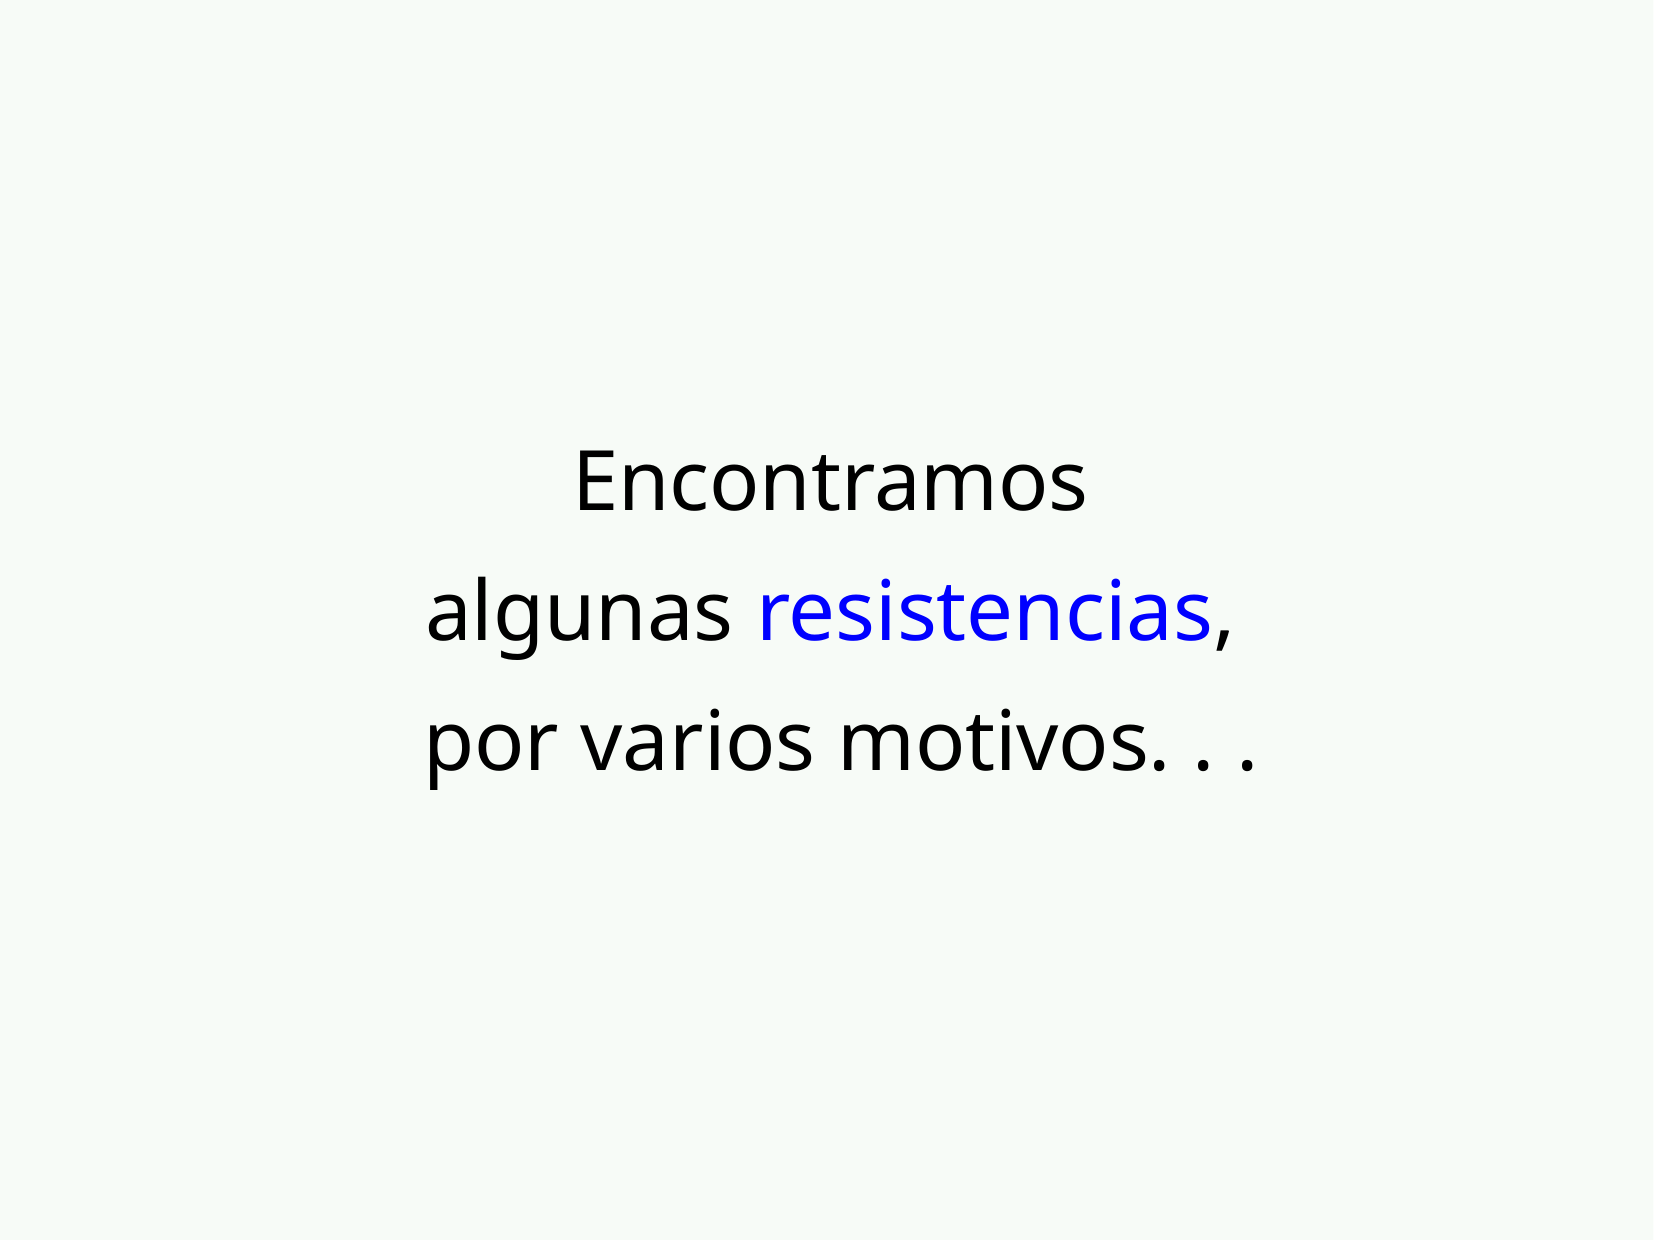

# Encontramos
algunas resistencias,
por varios motivos. . .